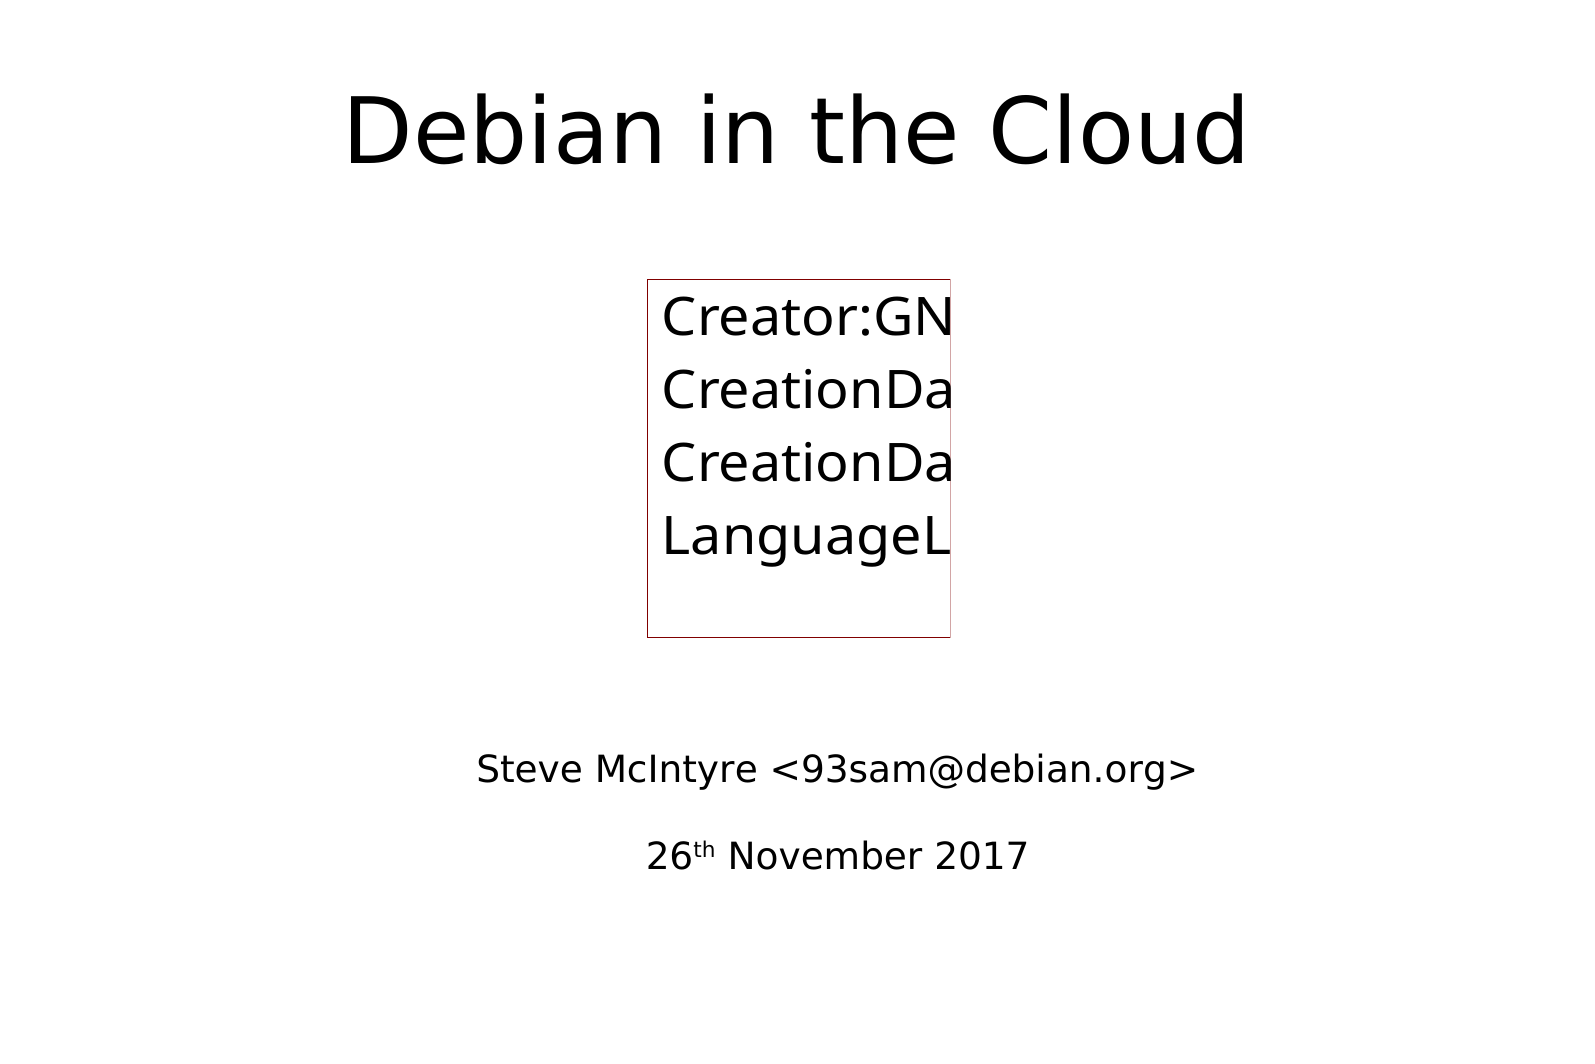

# Debian in the Cloud
Steve McIntyre <93sam@debian.org>
26th November 2017
1